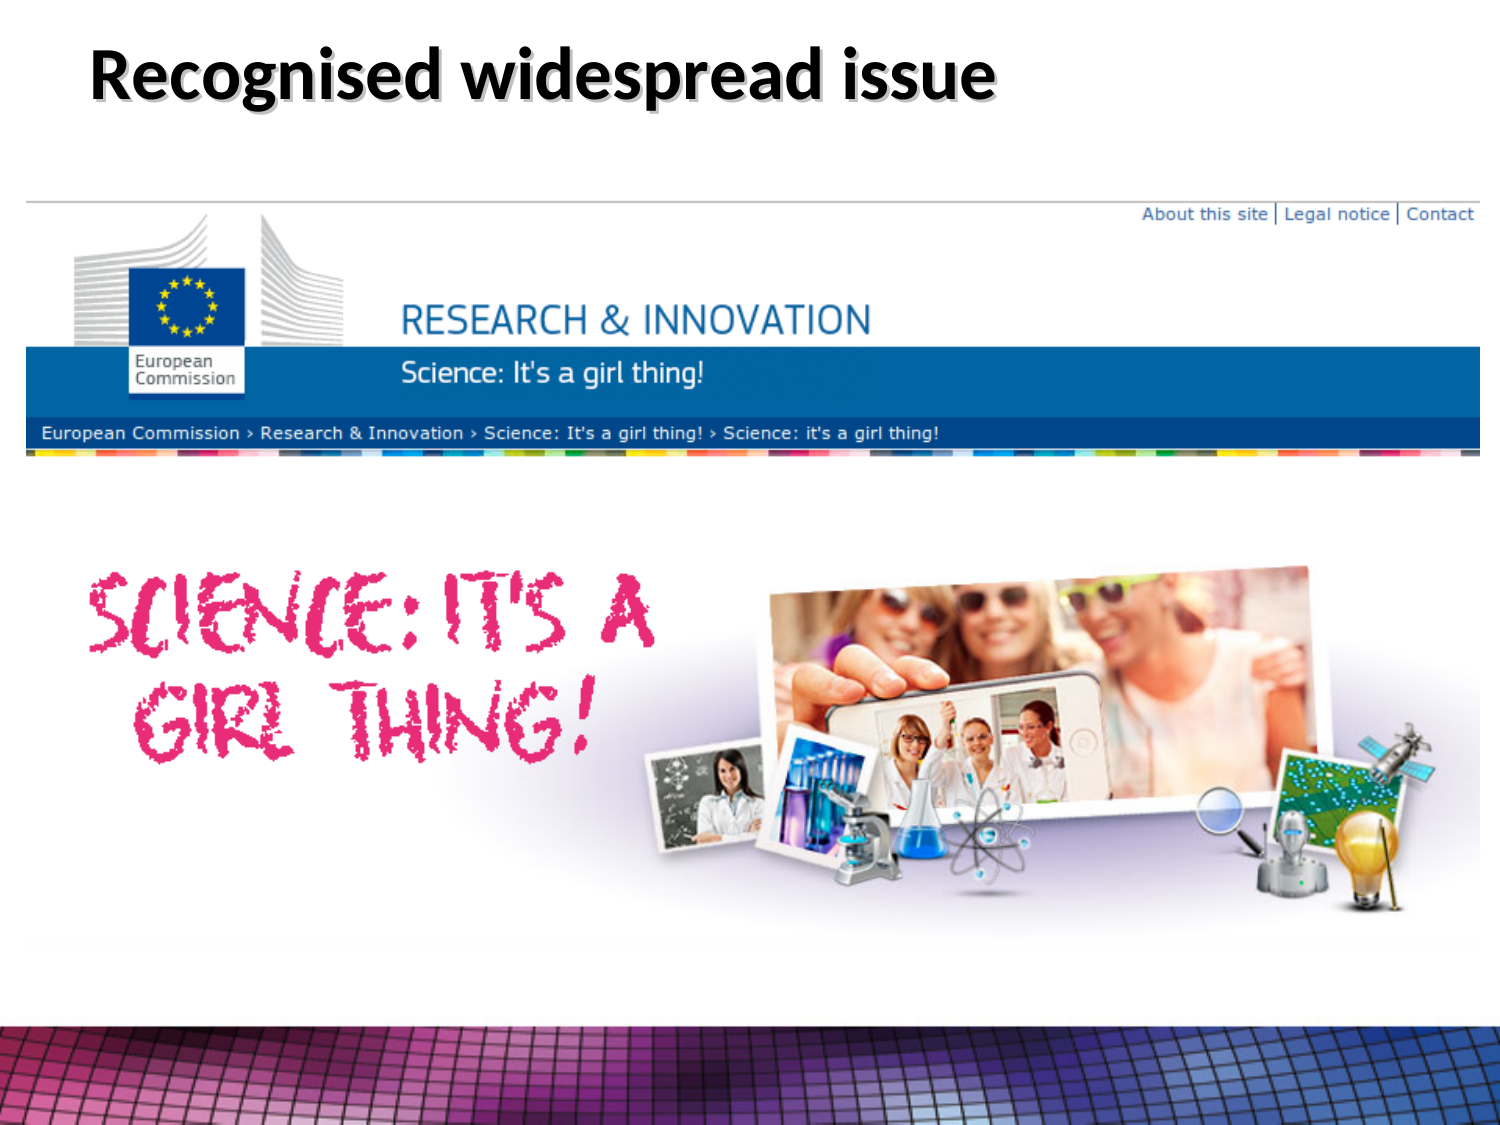

# Recognised widespread issue
MSR 2012 -- Zurich (CH)